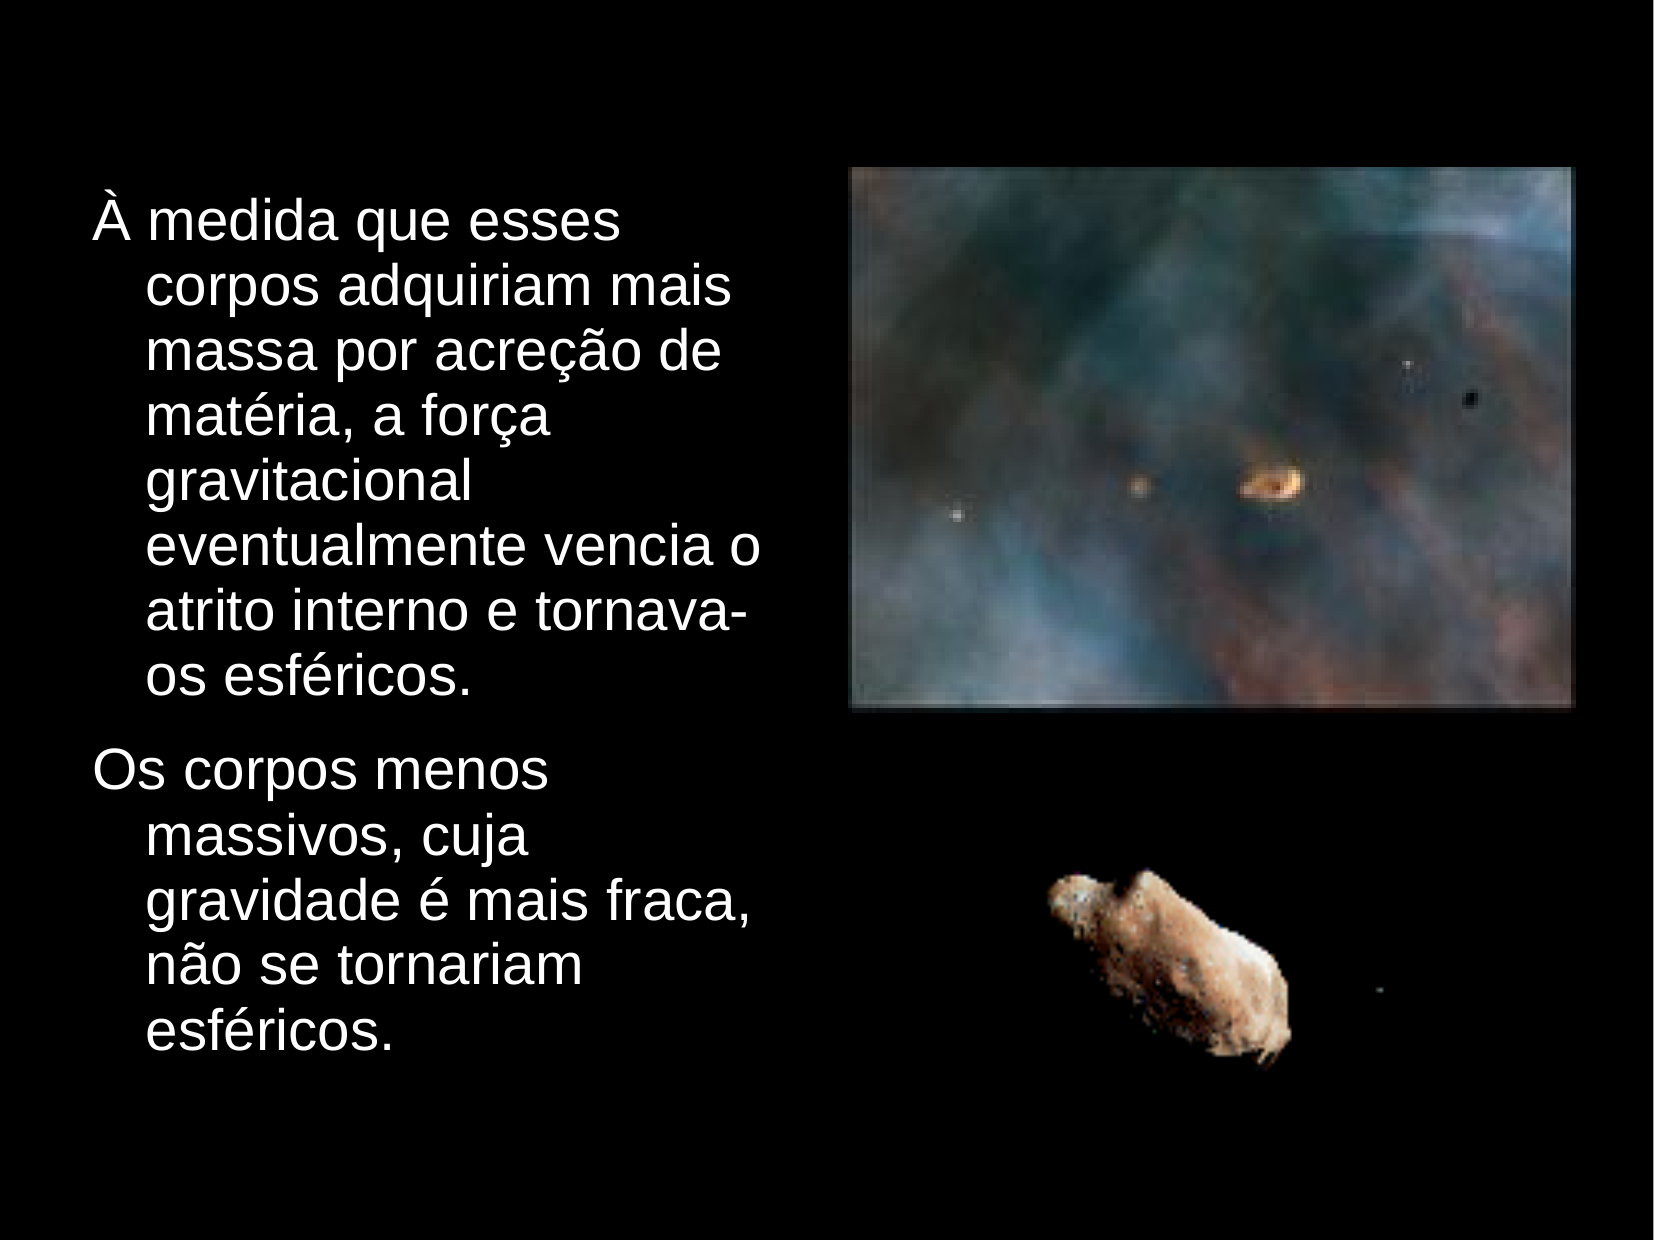

#
À medida que esses corpos adquiriam mais massa por acreção de matéria, a força gravitacional eventualmente vencia o atrito interno e tornava-os esféricos.
Os corpos menos massivos, cuja gravidade é mais fraca, não se tornariam esféricos.